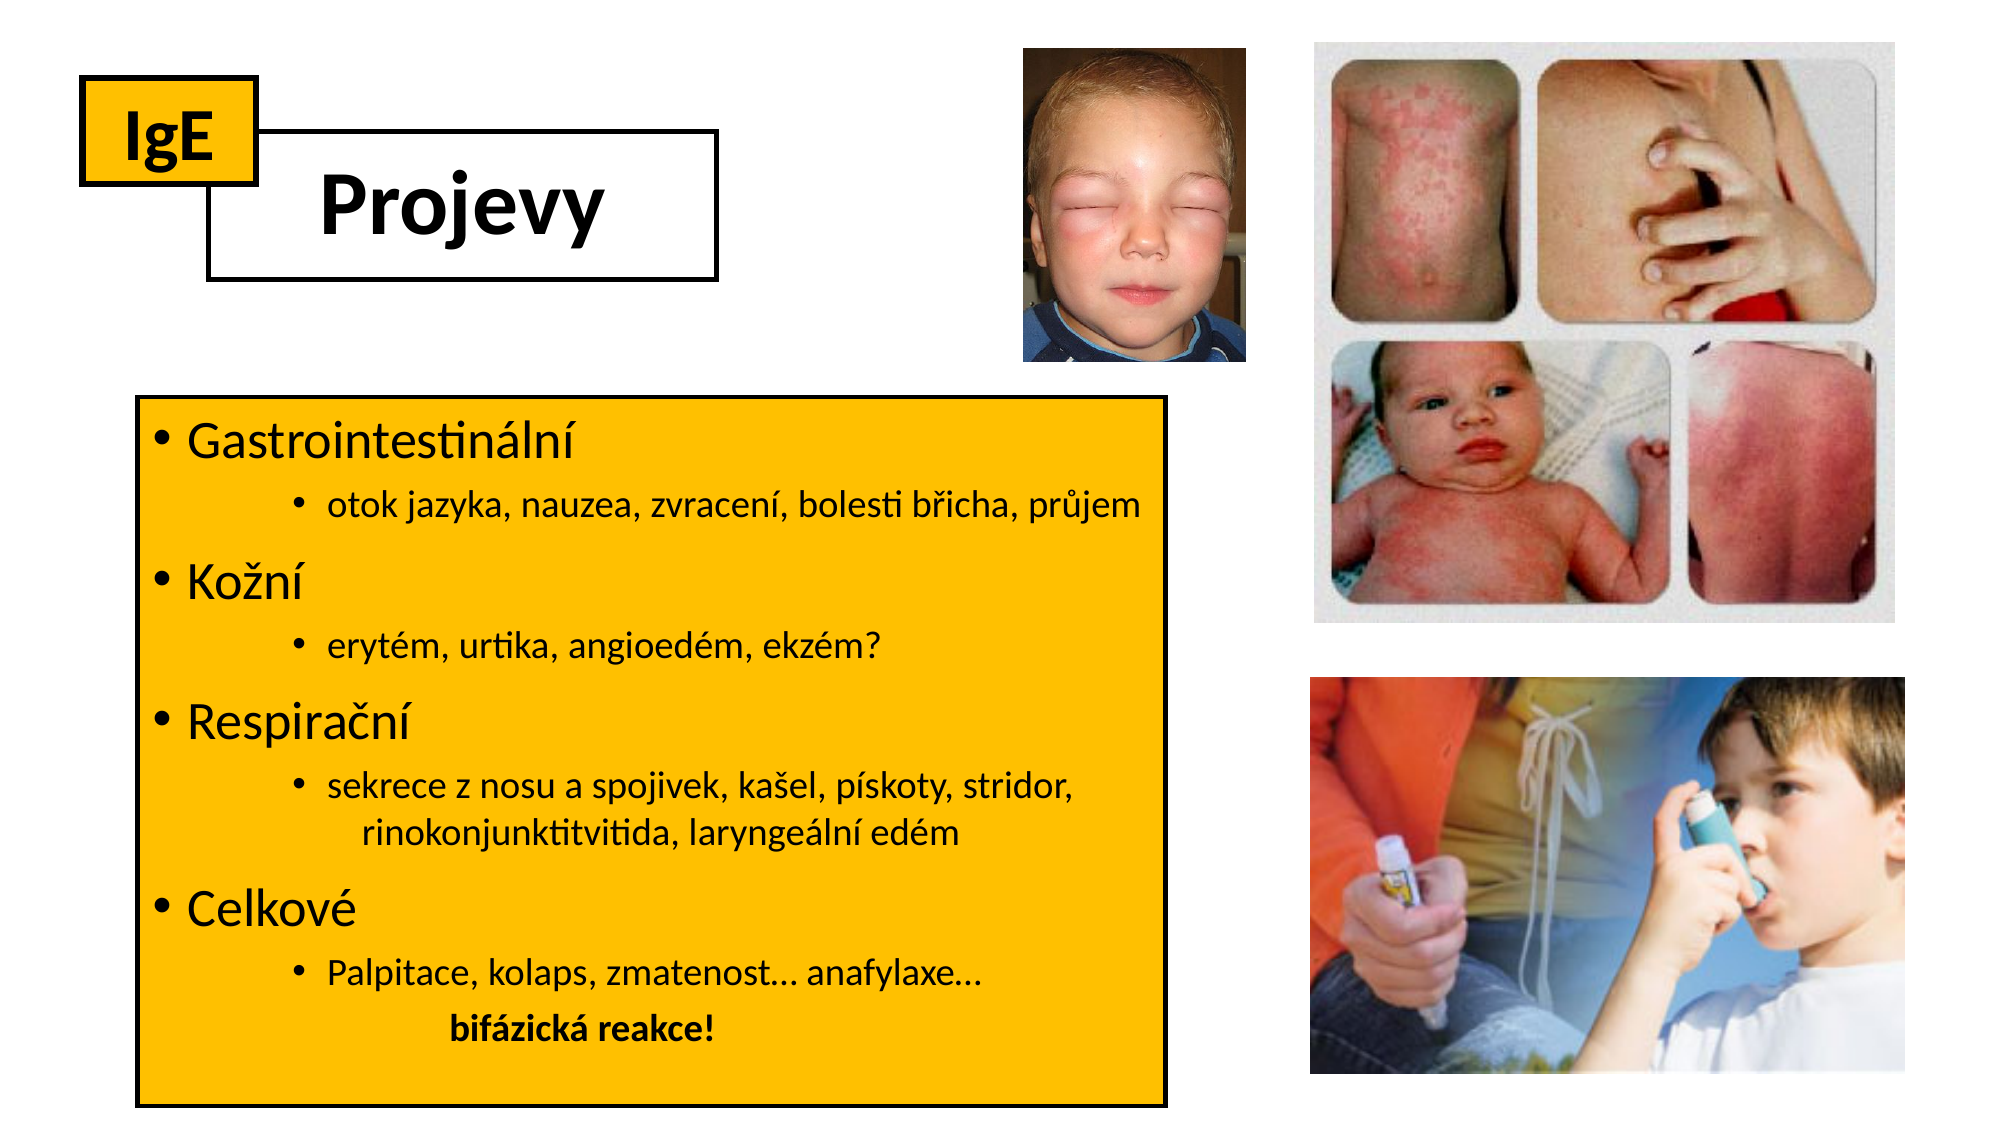

IgE
# Projevy
Gastrointestinální
otok jazyka, nauzea, zvracení, bolesti břicha, průjem
Kožní
erytém, urtika, angioedém, ekzém?
Respirační
sekrece z nosu a spojivek, kašel, pískoty, stridor, rinokonjunktitvitida, laryngeální edém
Celkové
Palpitace, kolaps, zmatenost… anafylaxe…
				 bifázická reakce!